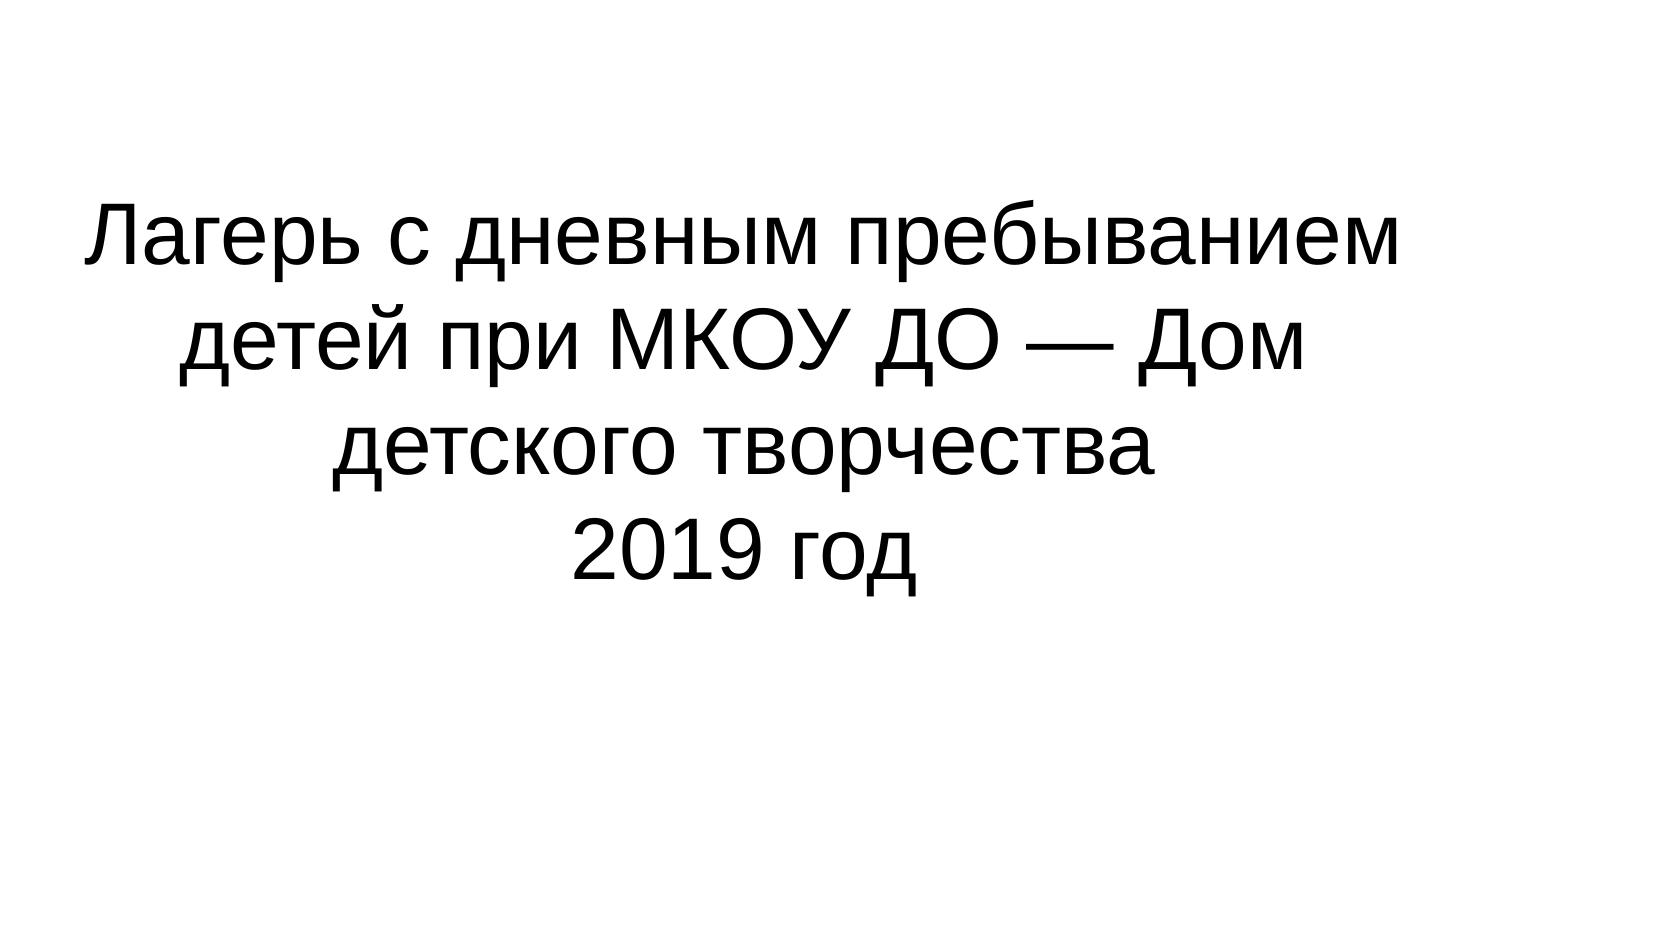

# Лагерь с дневным пребыванием детей при МКОУ ДО — Дом детского творчества 2019 год